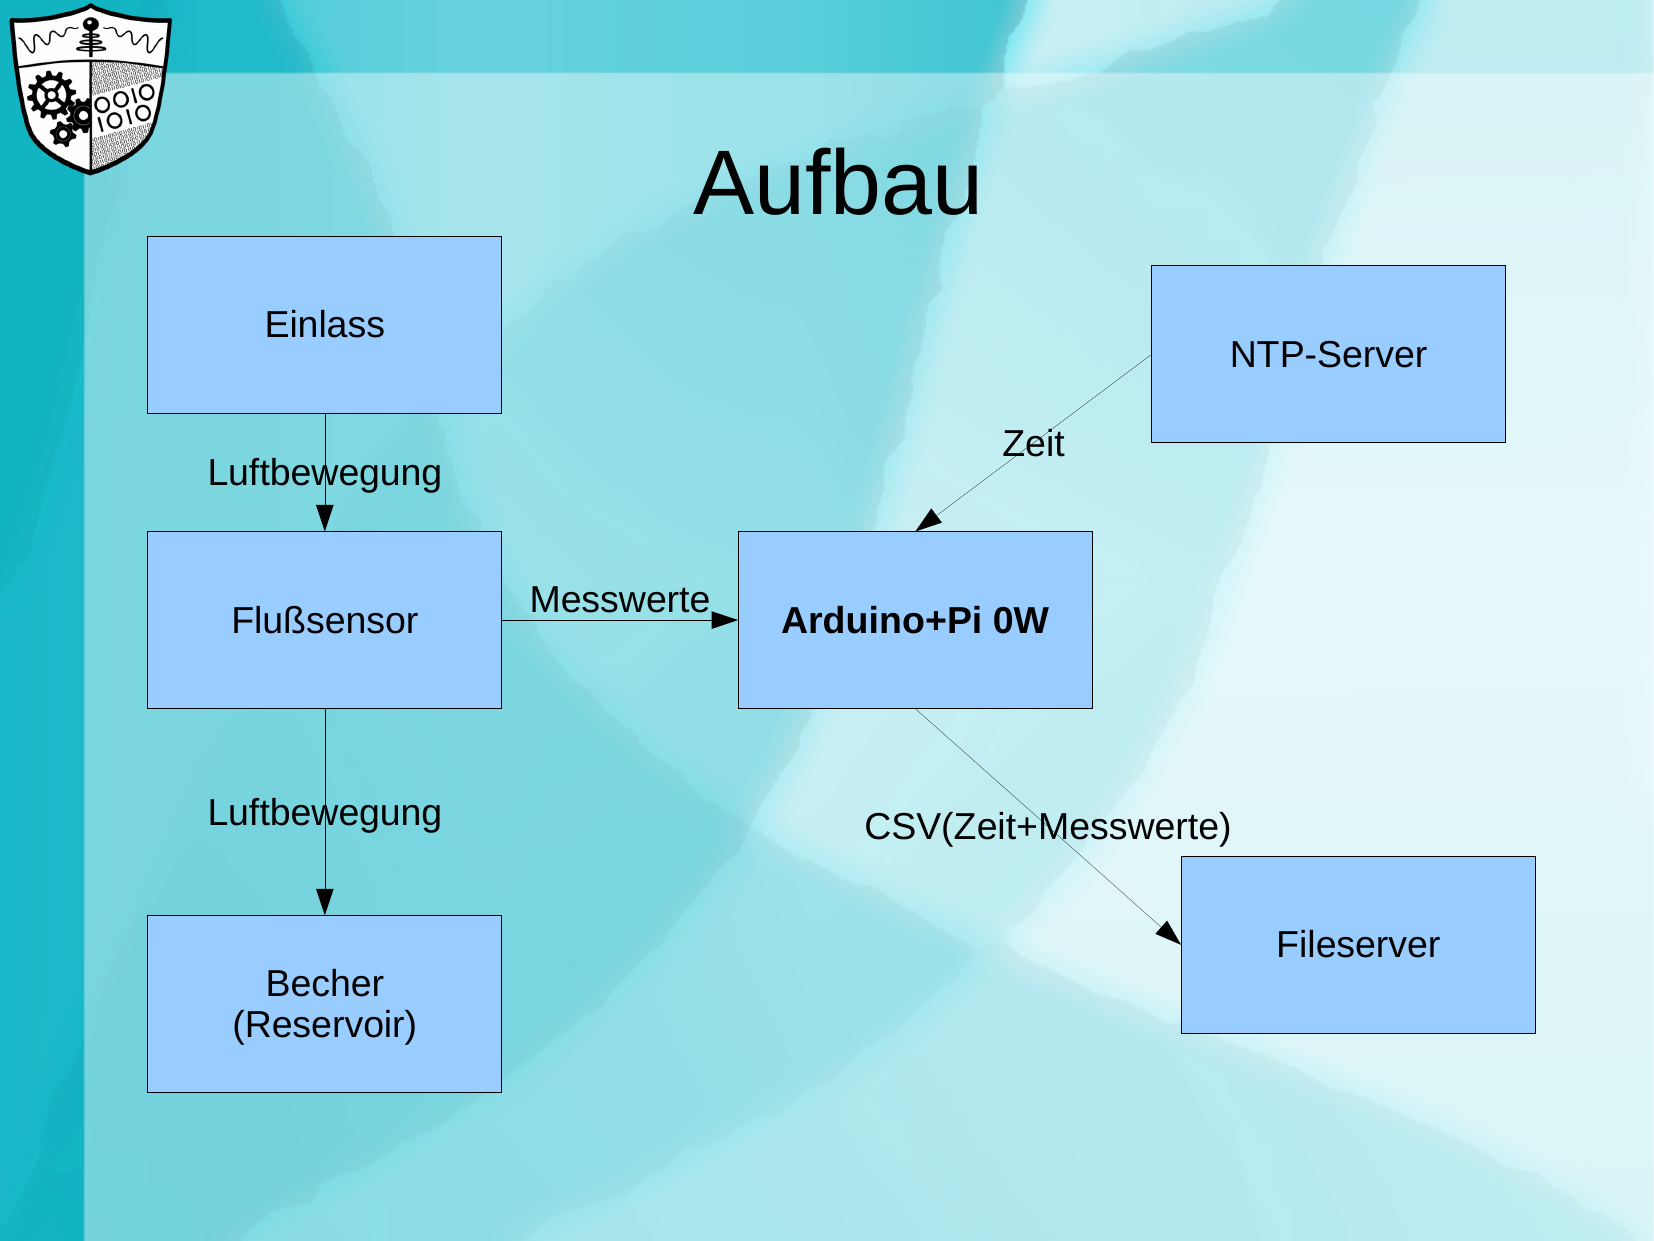

# Aufbau
Einlass
NTP-Server
Flußsensor
Arduino+Pi 0W
Fileserver
Becher
(Reservoir)